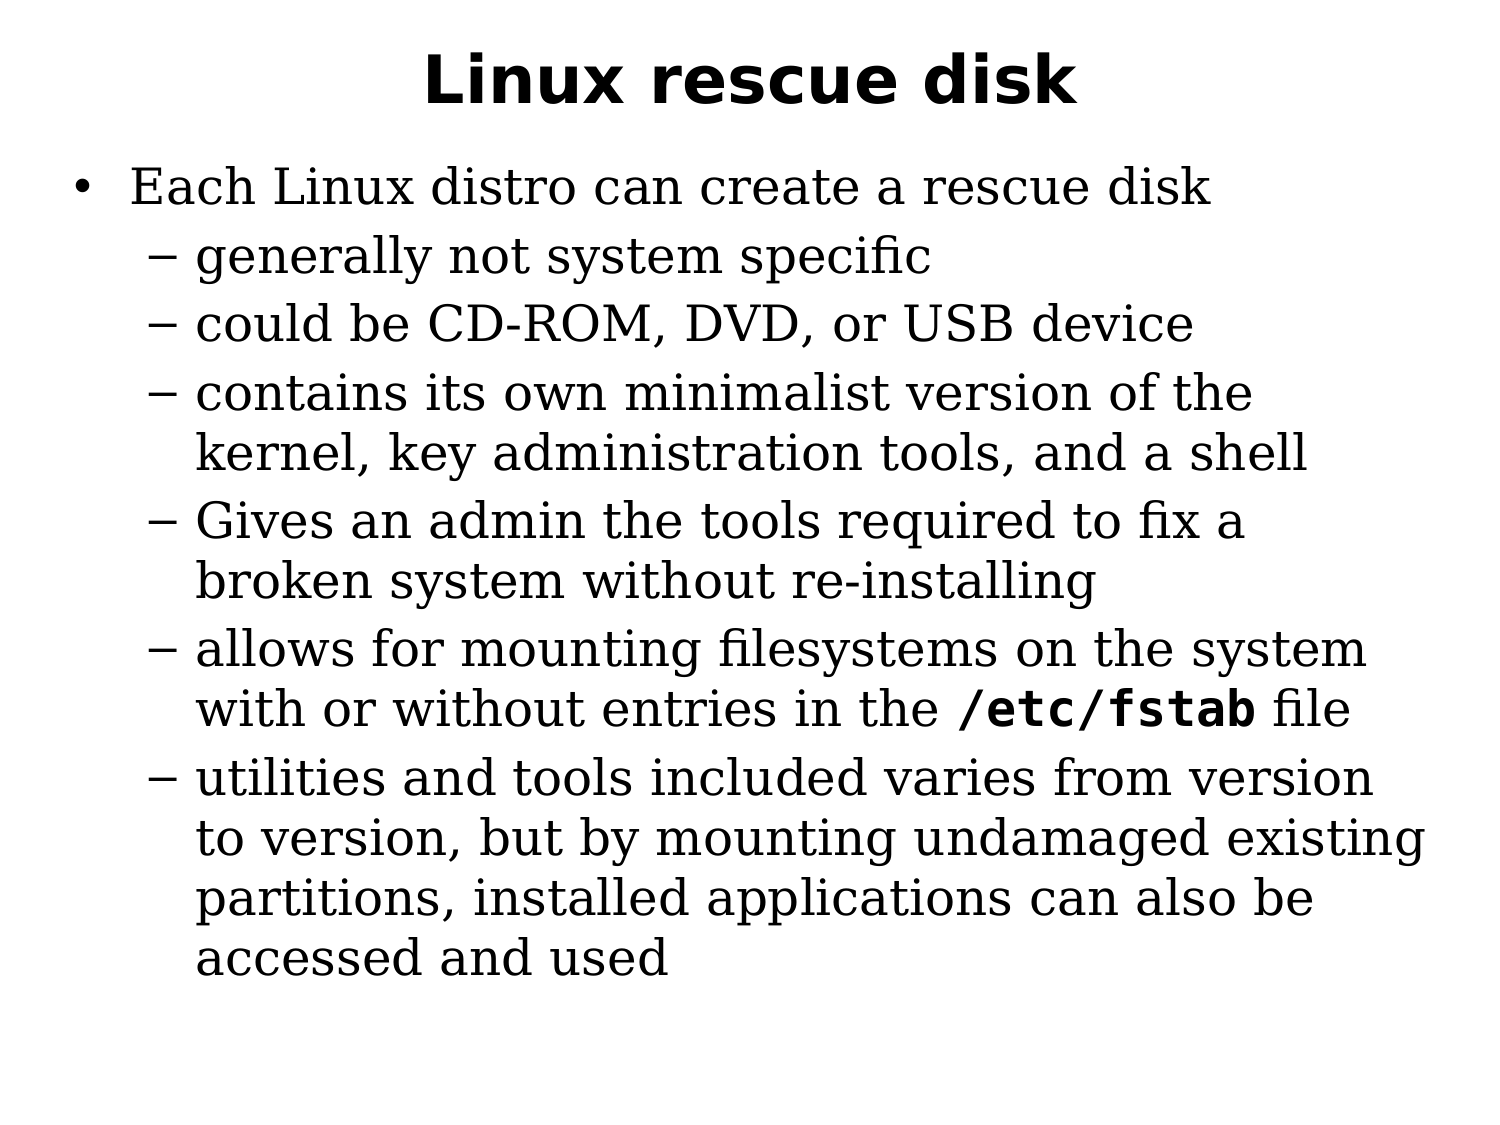

# Linux rescue disk
Each Linux distro can create a rescue disk
generally not system specific
could be CD-ROM, DVD, or USB device
contains its own minimalist version of the kernel, key administration tools, and a shell
Gives an admin the tools required to fix a broken system without re-installing
allows for mounting filesystems on the system with or without entries in the /etc/fstab file
utilities and tools included varies from version to version, but by mounting undamaged existing partitions, installed applications can also be accessed and used